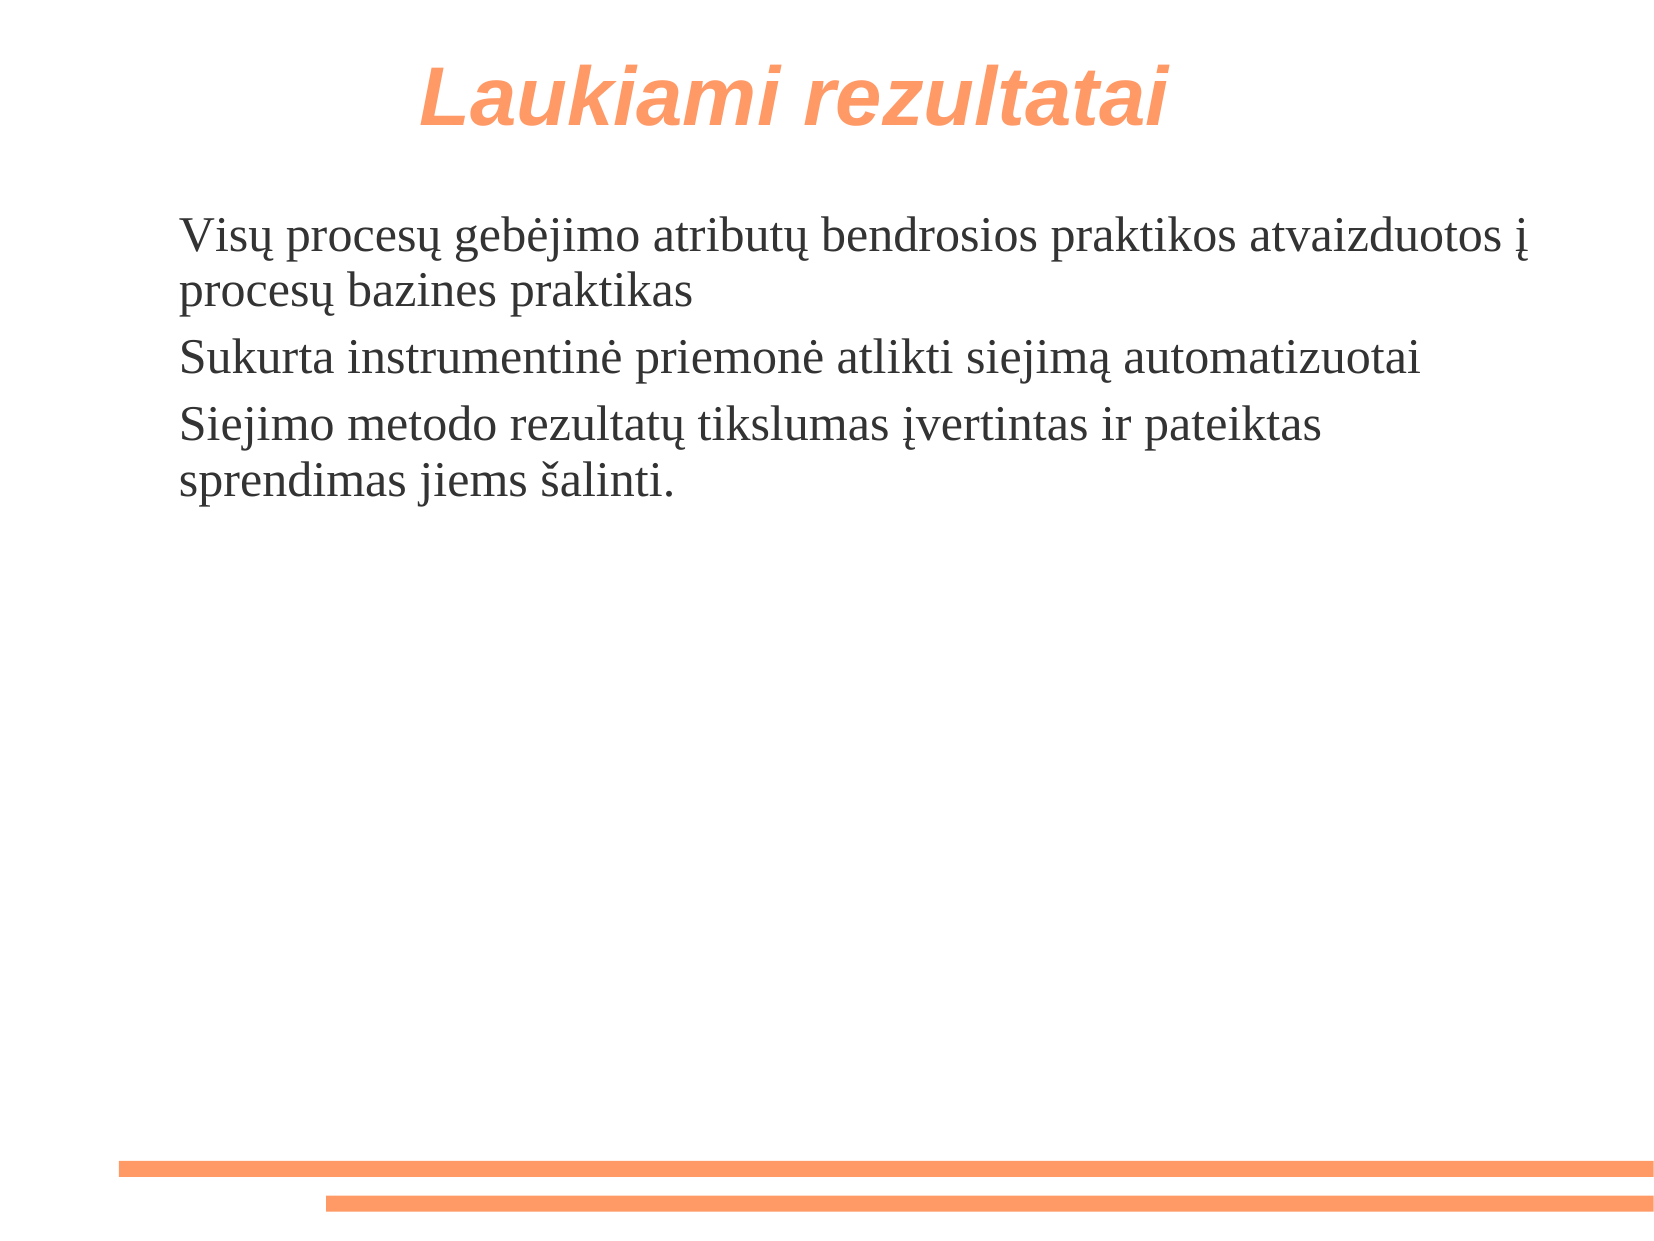

# Laukiami rezultatai
Visų procesų gebėjimo atributų bendrosios praktikos atvaizduotos į procesų bazines praktikas
Sukurta instrumentinė priemonė atlikti siejimą automatizuotai
Siejimo metodo rezultatų tikslumas įvertintas ir pateiktas sprendimas jiems šalinti.